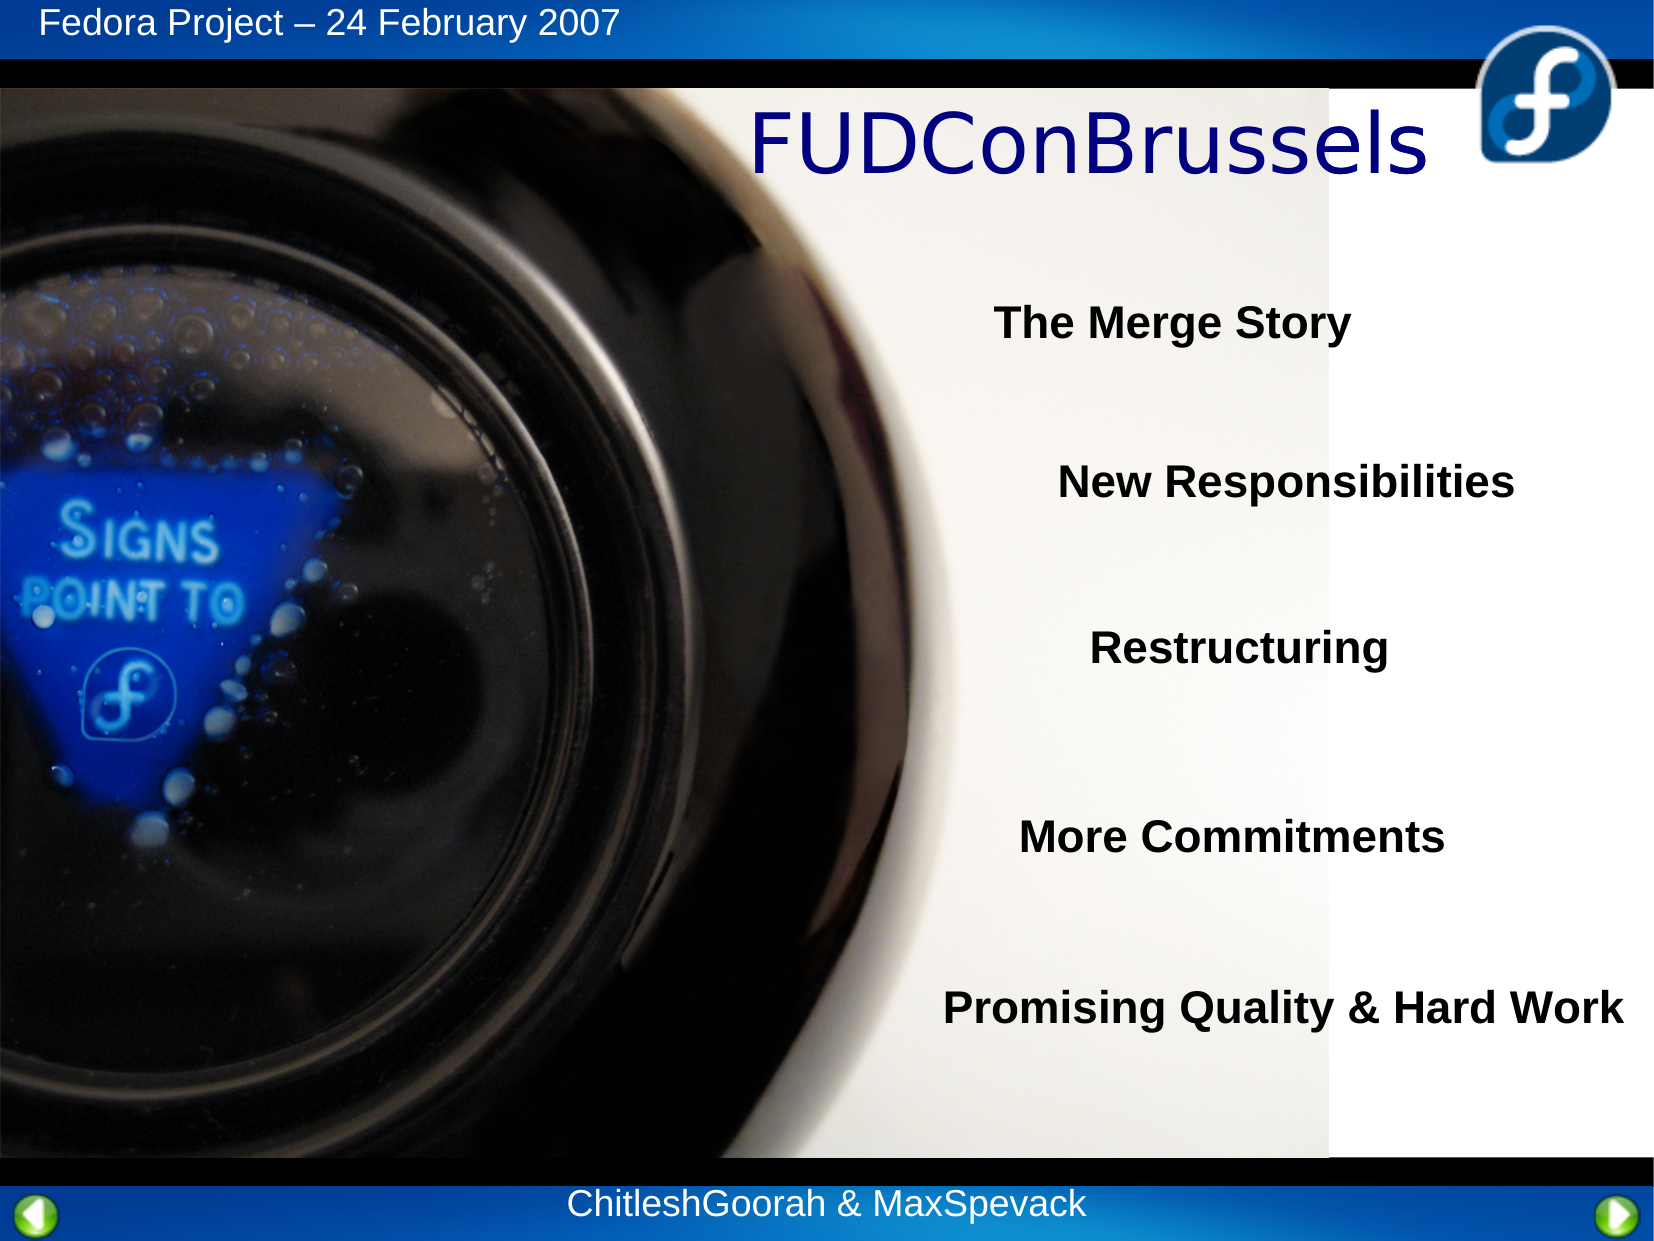

FUDConBrussels
The Merge Story
Excellence
Aiglx - Beryl/Compiz
Xen/KVM
New Responsibilities
Restructuring
More Commitments
 Promising Quality & Hard Work